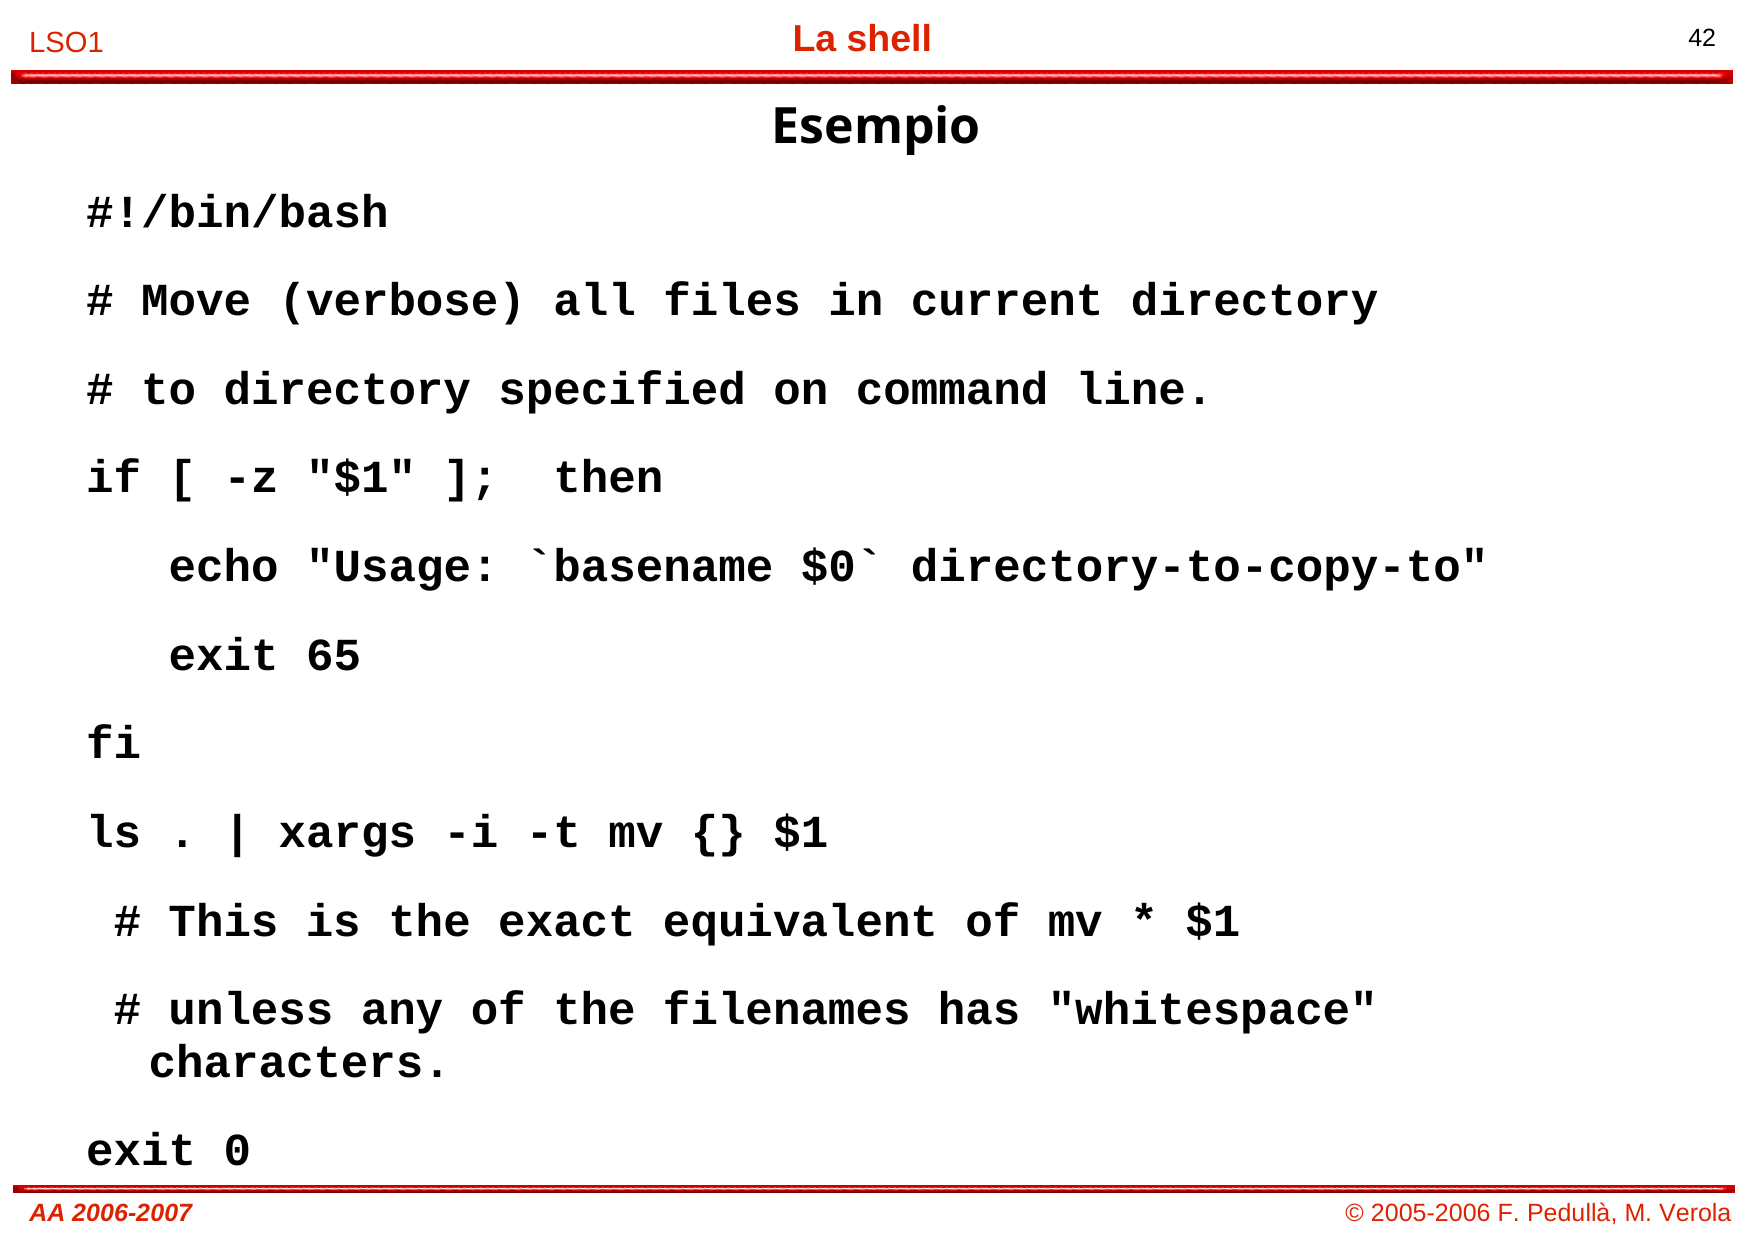

# Esempio
#!/bin/bash
# Move (verbose) all files in current directory
# to directory specified on command line.
if [ -z "$1" ]; then
 echo "Usage: `basename $0` directory-to-copy-to"
 exit 65
fi
ls . | xargs -i -t mv {} $1
 # This is the exact equivalent of mv * $1
 # unless any of the filenames has "whitespace" characters.
exit 0